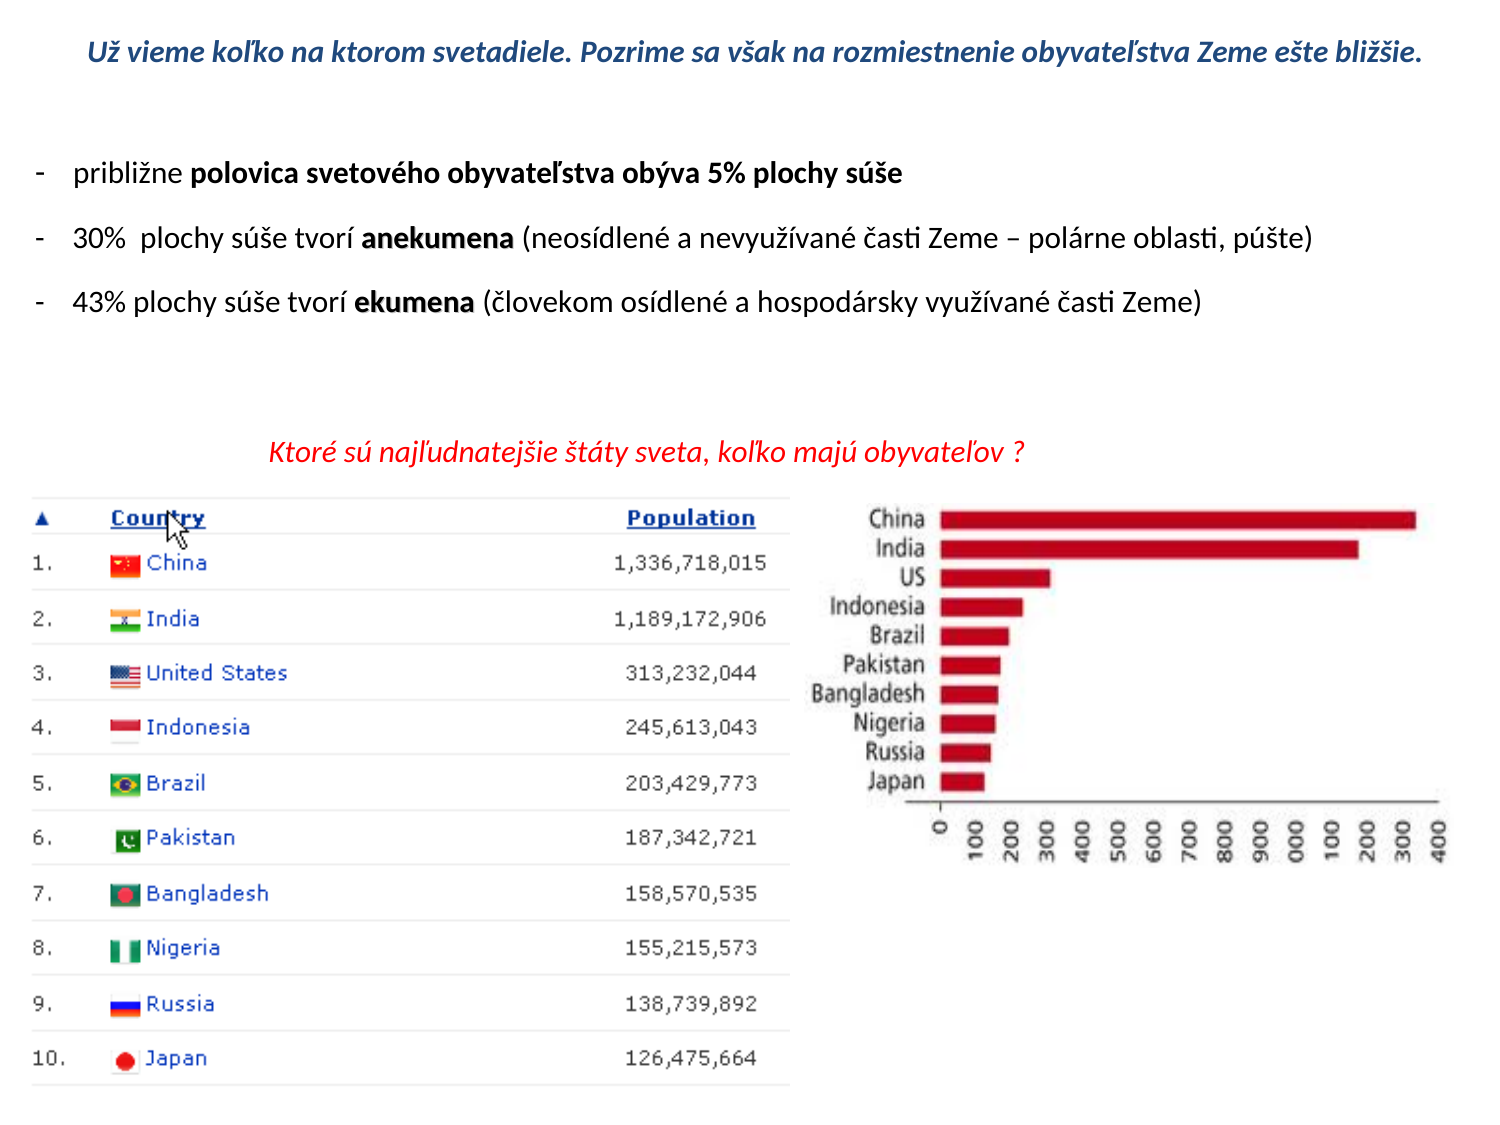

Už vieme koľko na ktorom svetadiele. Pozrime sa však na rozmiestnenie obyvateľstva Zeme ešte bližšie.
- približne polovica svetového obyvateľstva obýva 5% plochy súše
- 30% plochy súše tvorí anekumena (neosídlené a nevyužívané časti Zeme – polárne oblasti, púšte)
- 43% plochy súše tvorí ekumena (človekom osídlené a hospodársky využívané časti Zeme)
Ktoré sú najľudnatejšie štáty sveta, koľko majú obyvateľov ?